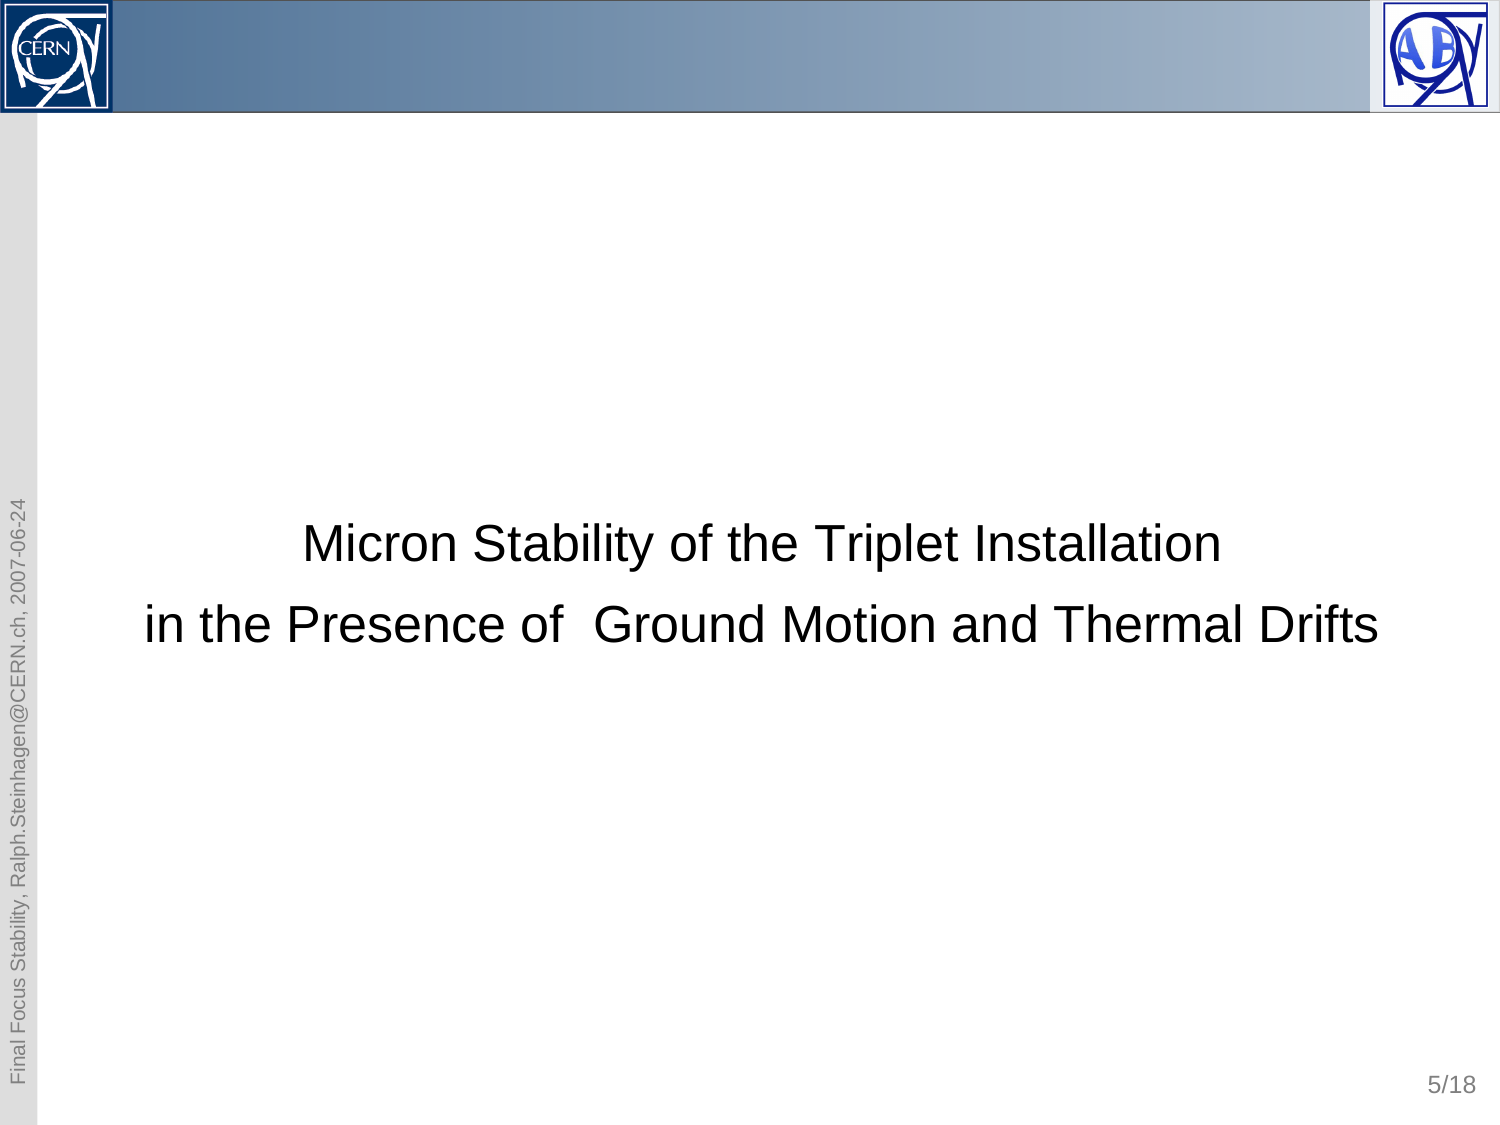

#
Micron Stability of the Triplet Installation
in the Presence of Ground Motion and Thermal Drifts